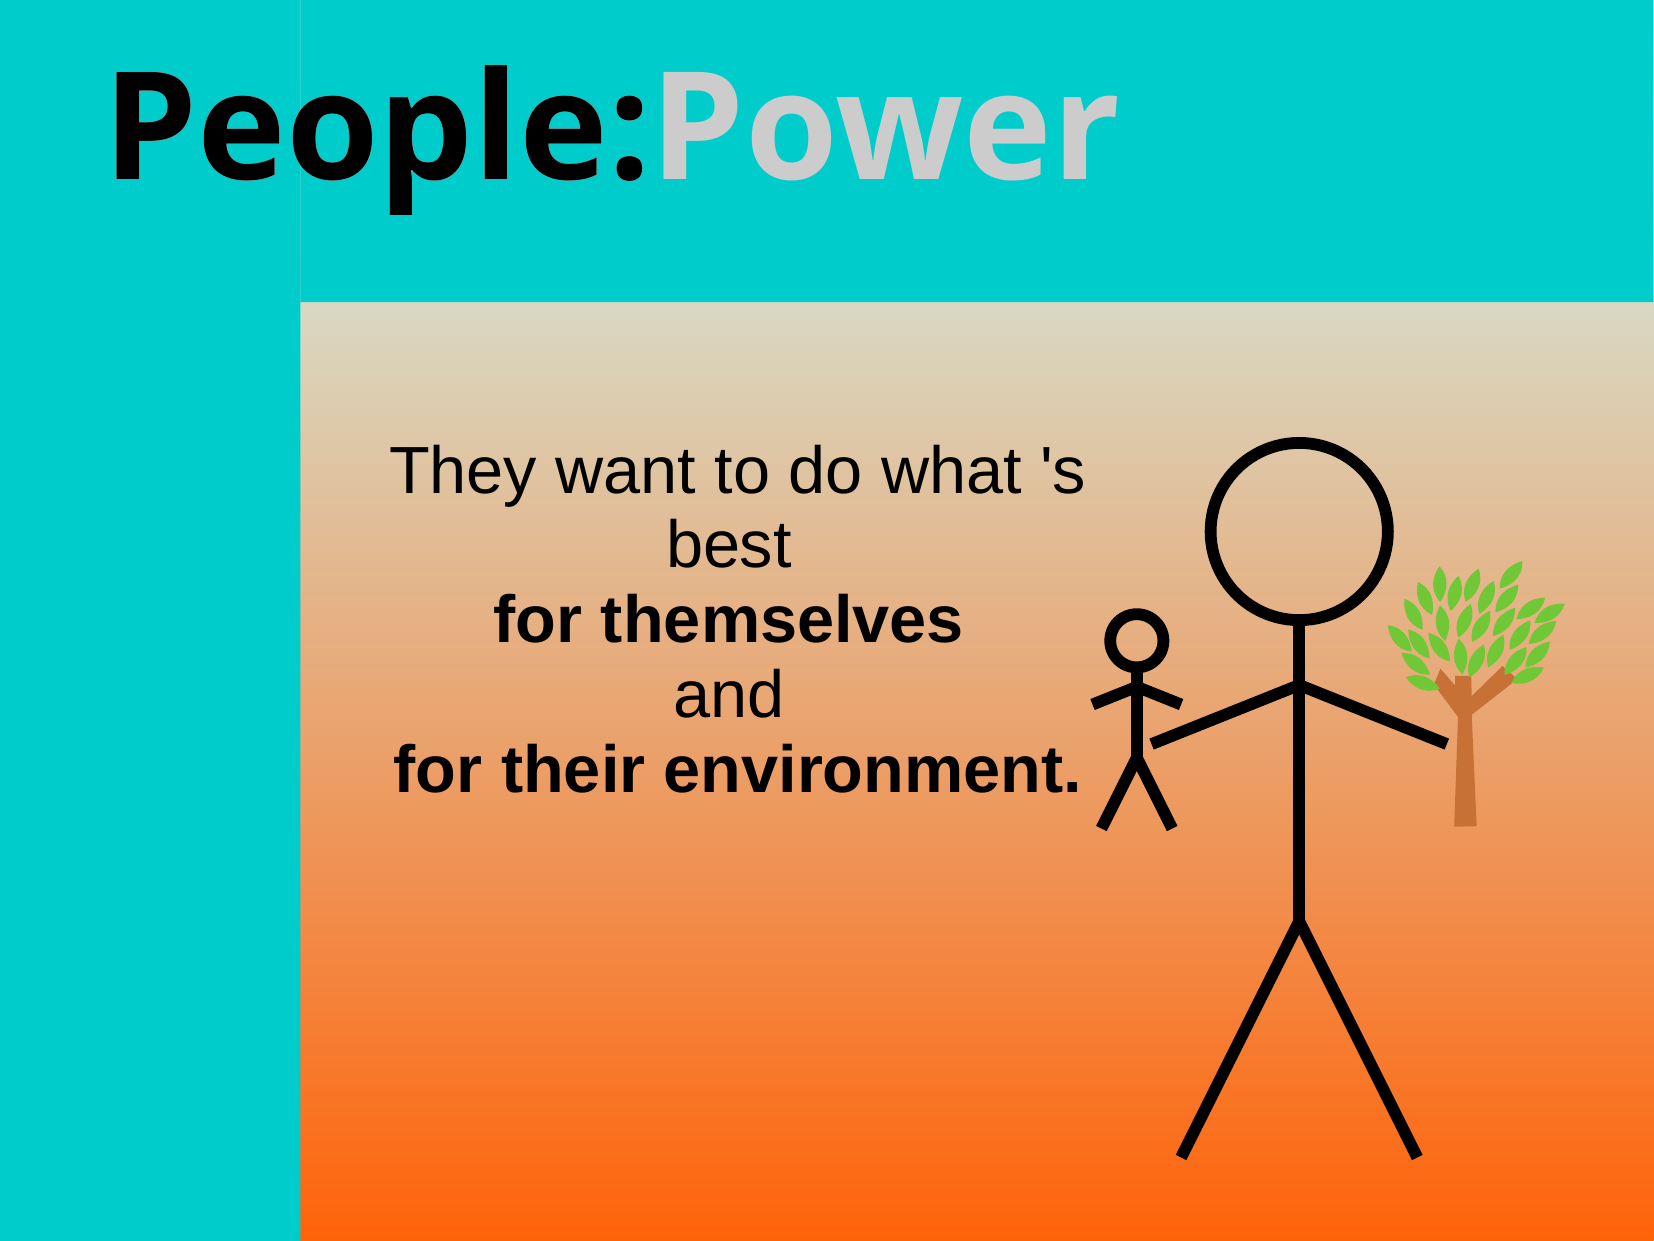

People:
People:Power
People:
They want to do what 's best
for themselves
and
for their environment.